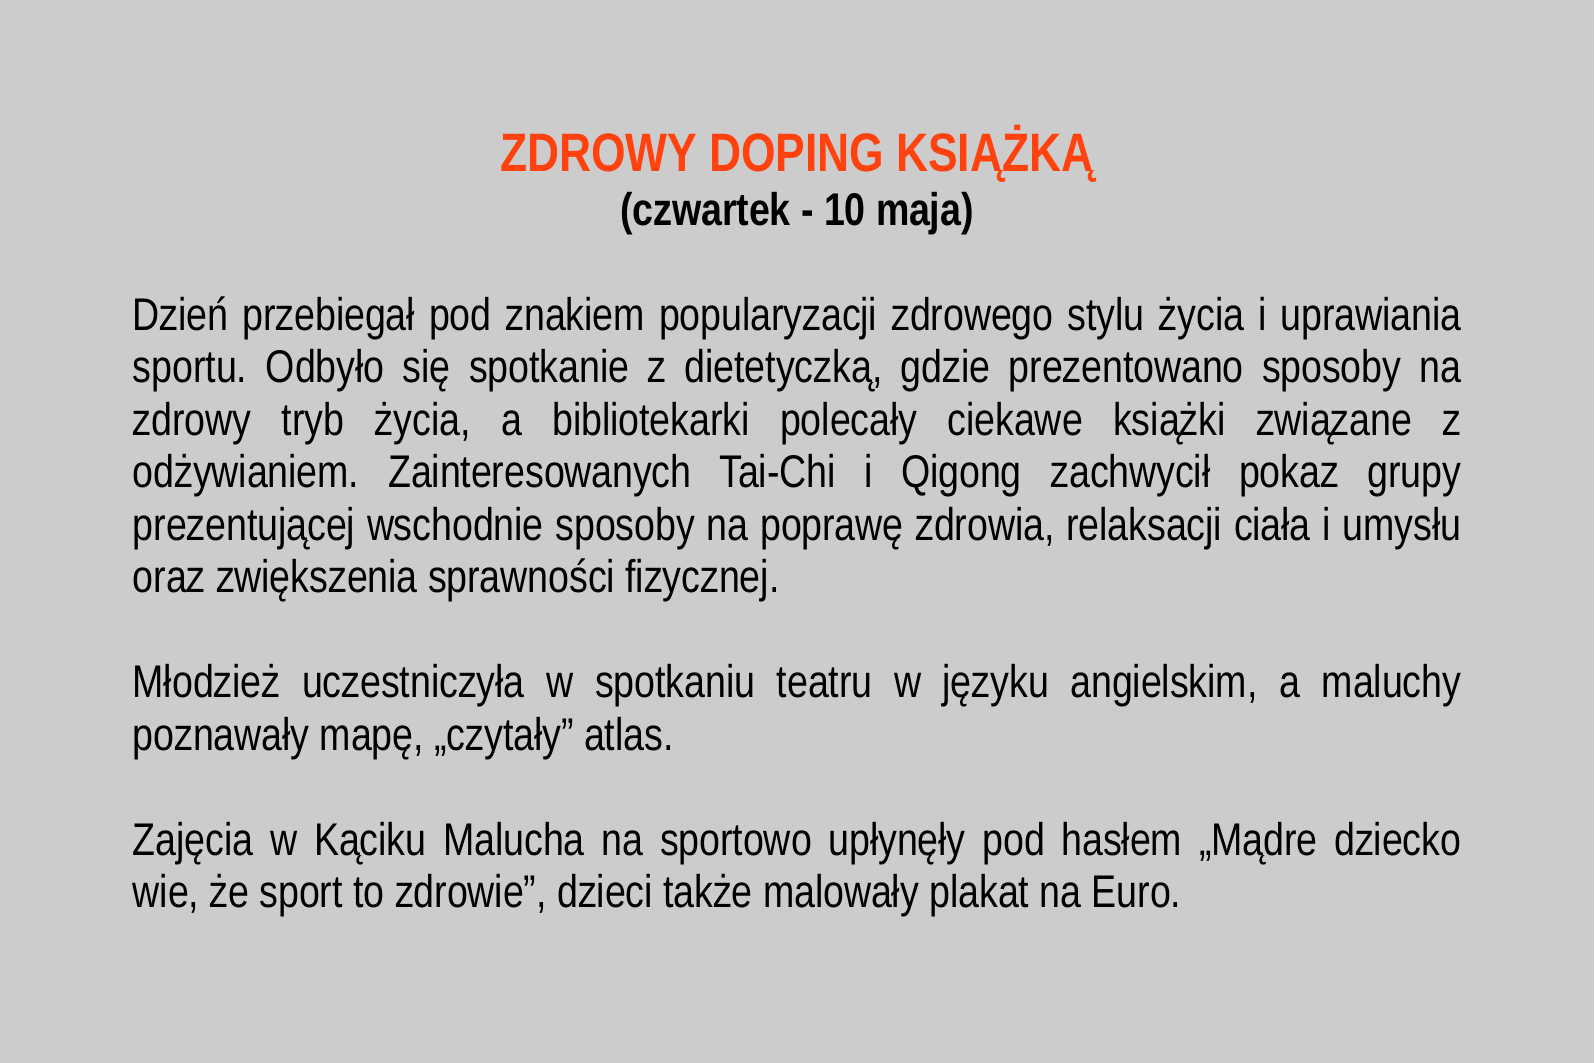

ZDROWY DOPING KSIĄŻKĄ
(czwartek - 10 maja)
Dzień przebiegał pod znakiem popularyzacji zdrowego stylu życia i uprawiania sportu. Odbyło się spotkanie z dietetyczką, gdzie prezentowano sposoby na zdrowy tryb życia, a bibliotekarki polecały ciekawe książki związane z odżywianiem. Zainteresowanych Tai-Chi i Qigong zachwycił pokaz grupy prezentującej wschodnie sposoby na poprawę zdrowia, relaksacji ciała i umysłu oraz zwiększenia sprawności fizycznej.
Młodzież uczestniczyła w spotkaniu teatru w języku angielskim, a maluchy poznawały mapę, „czytały” atlas.
Zajęcia w Kąciku Malucha na sportowo upłynęły pod hasłem „Mądre dziecko wie, że sport to zdrowie”, dzieci także malowały plakat na Euro.